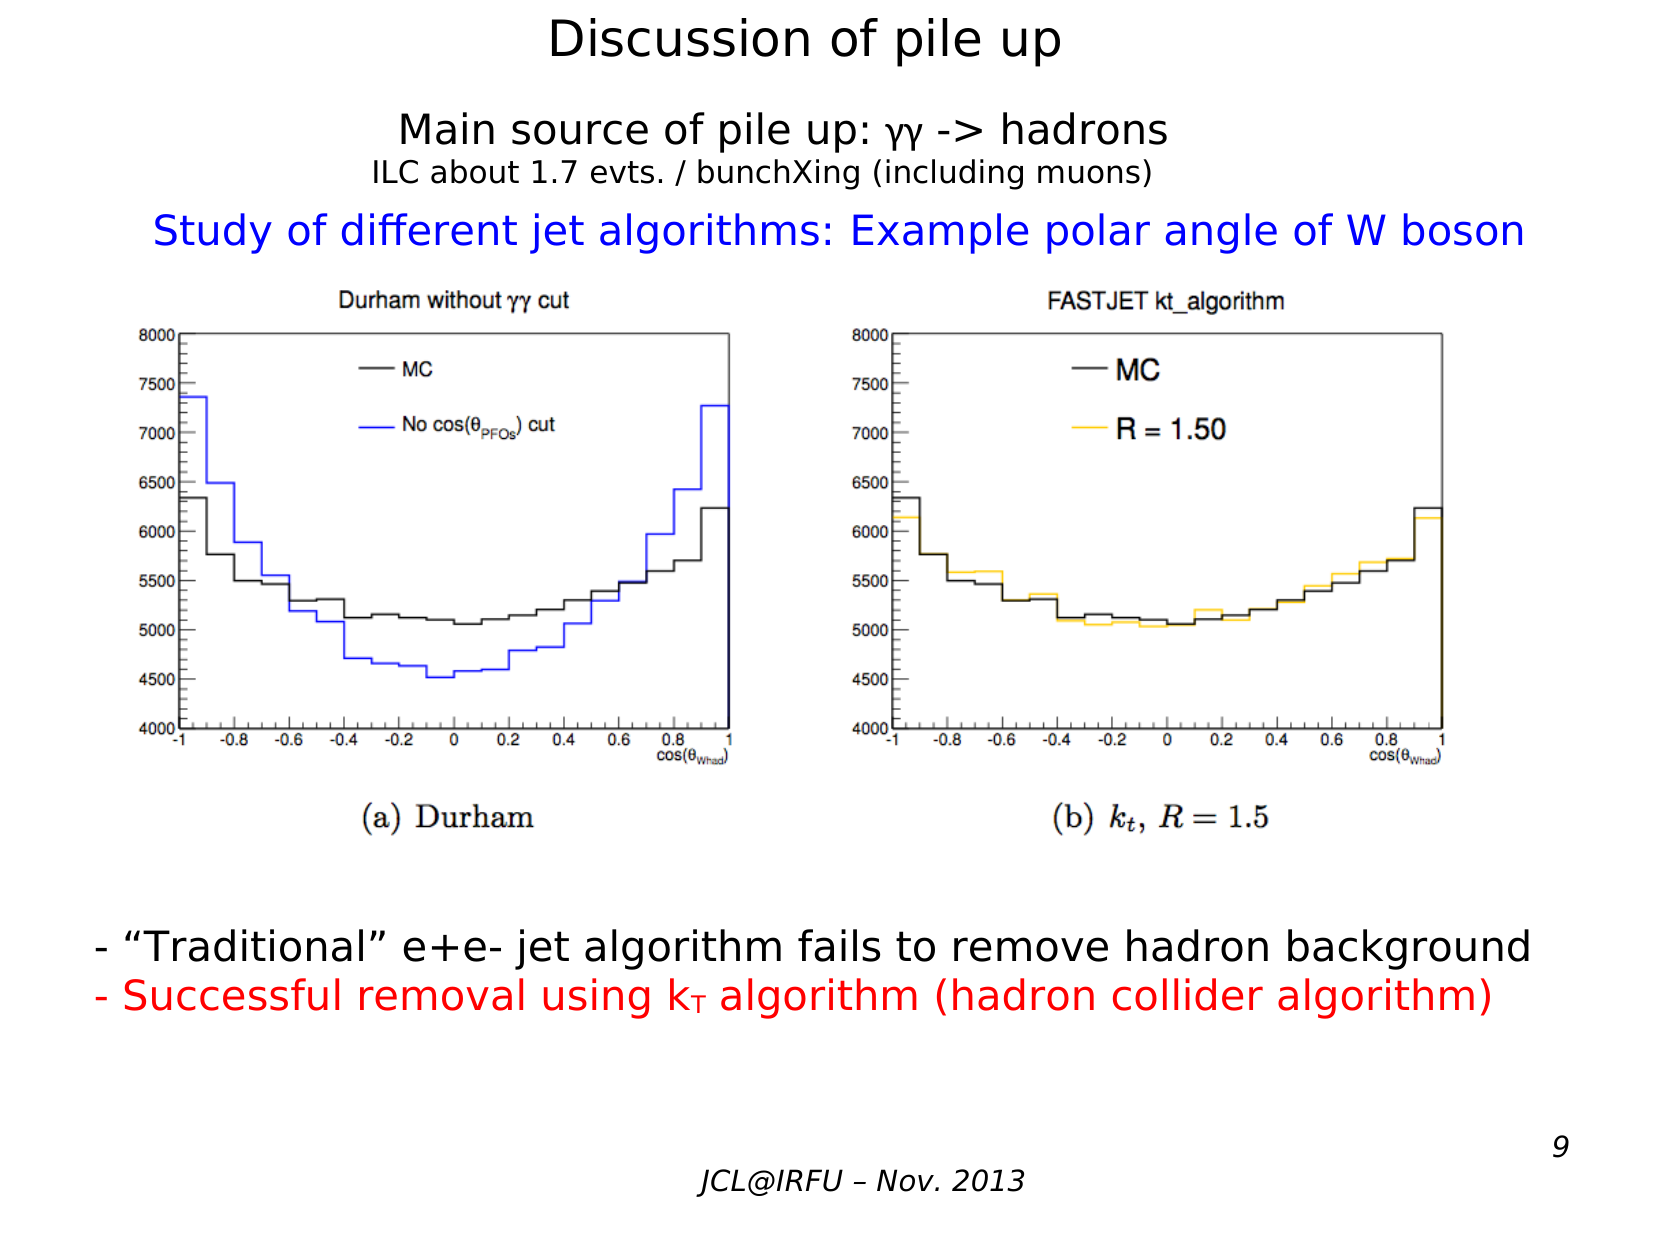

Discussion of pile up
 Main source of pile up: γγ -> hadrons
ILC about 1.7 evts. / bunchXing (including muons)
Study of different jet algorithms: Example polar angle of W boson
- “Traditional” e+e- jet algorithm fails to remove hadron background
- Successful removal using kT algorithm (hadron collider algorithm)
FCPPL Workshop - March 2012
9